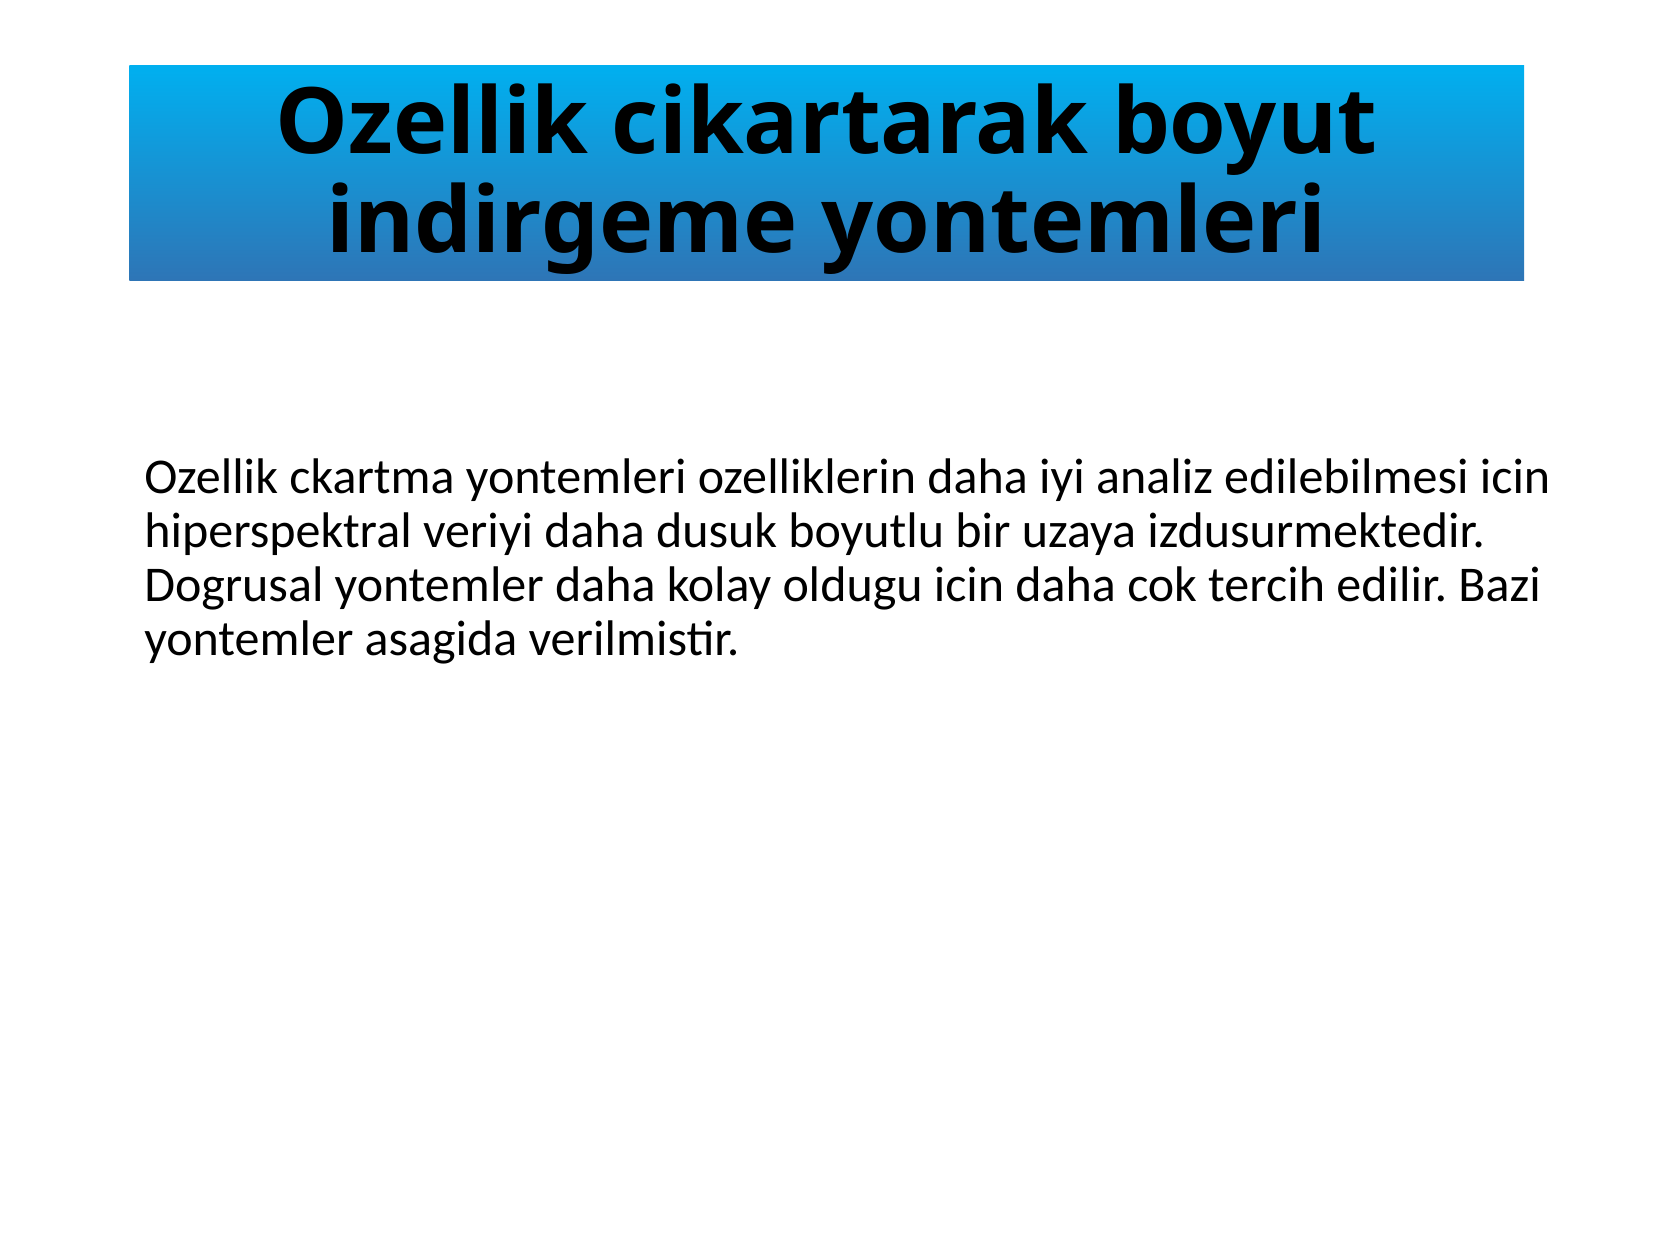

Ozellik cikartarak boyut indirgeme yontemleri
Ozellik ckartma yontemleri ozelliklerin daha iyi analiz edilebilmesi icin hiperspektral veriyi daha dusuk boyutlu bir uzaya izdusurmektedir. Dogrusal yontemler daha kolay oldugu icin daha cok tercih edilir. Bazi yontemler asagida verilmistir.